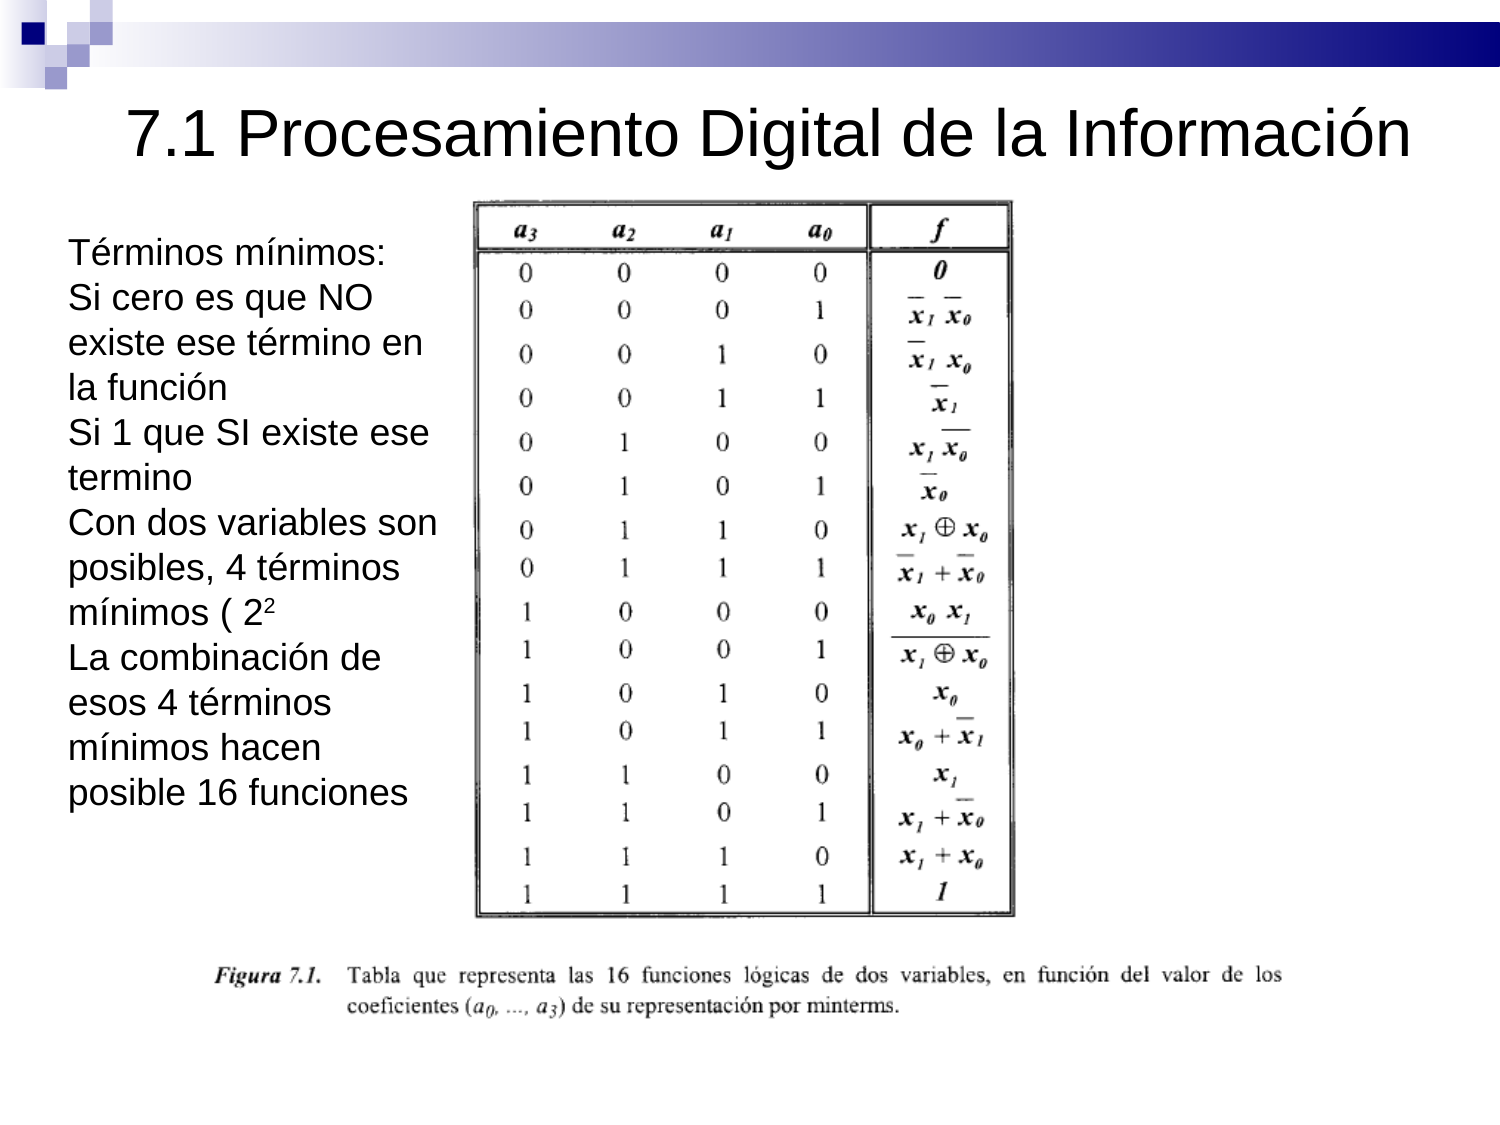

# 7.1 Procesamiento Digital de la Información
Términos mínimos:
Si cero es que NO existe ese término en la función
Si 1 que SI existe ese termino
Con dos variables son posibles, 4 términos mínimos ( 22
La combinación de esos 4 términos mínimos hacen posible 16 funciones